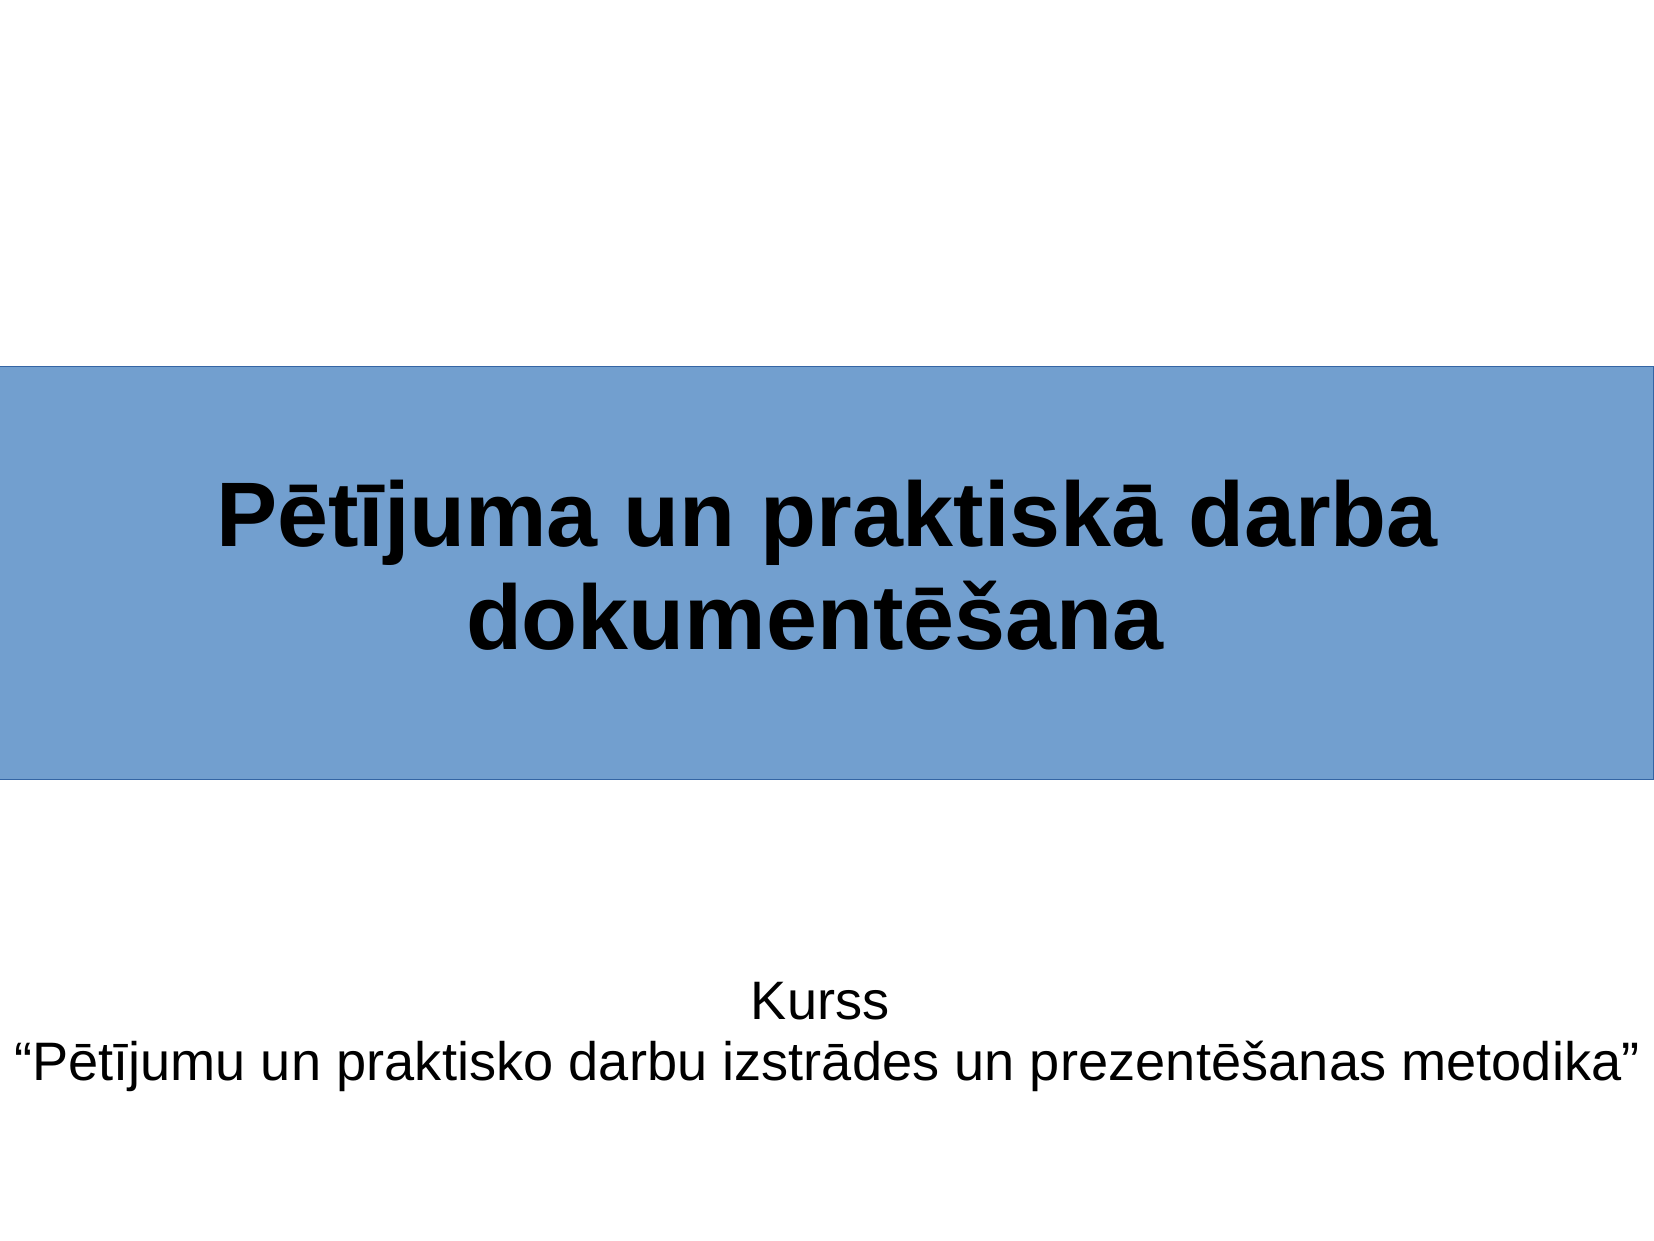

# Pētījuma un praktiskā darba dokumentēšana
Kurss
“Pētījumu un praktisko darbu izstrādes un prezentēšanas metodika”